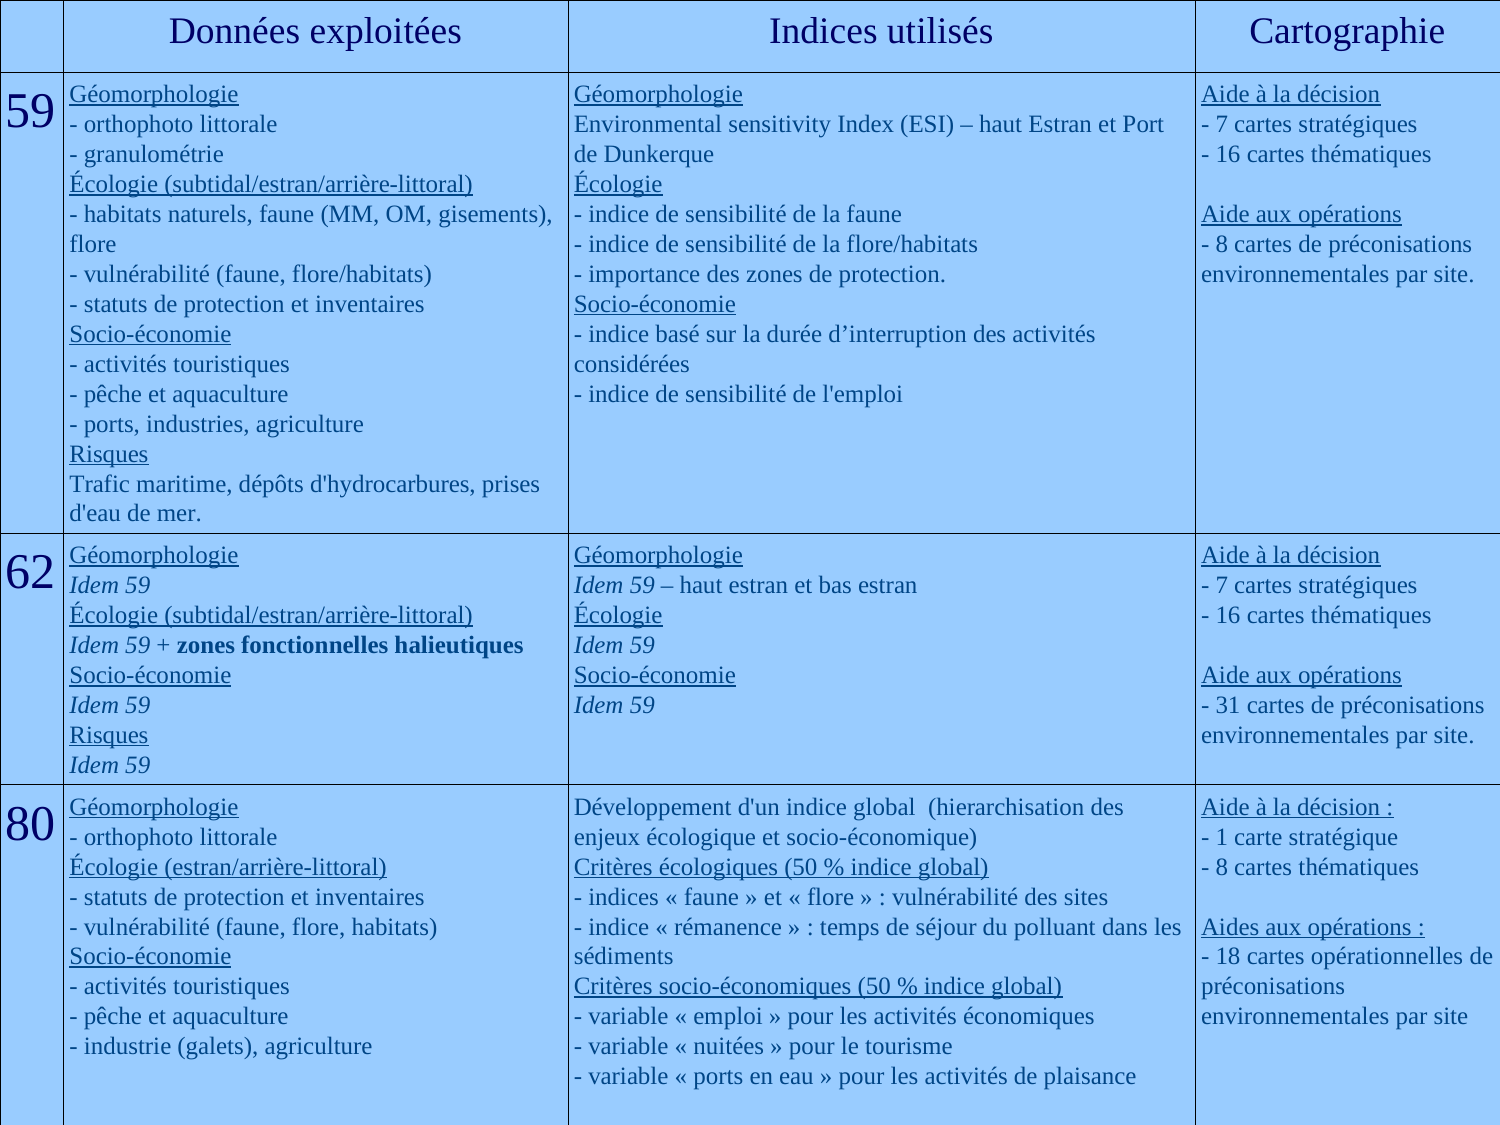

| | Données exploitées | Indices utilisés | Cartographie |
| --- | --- | --- | --- |
| 59 | Géomorphologie - orthophoto littorale - granulométrie Écologie (subtidal/estran/arrière-littoral) - habitats naturels, faune (MM, OM, gisements), flore - vulnérabilité (faune, flore/habitats) - statuts de protection et inventaires Socio-économie - activités touristiques - pêche et aquaculture - ports, industries, agriculture Risques Trafic maritime, dépôts d'hydrocarbures, prises d'eau de mer. | Géomorphologie Environmental sensitivity Index (ESI) – haut Estran et Port de Dunkerque Écologie - indice de sensibilité de la faune - indice de sensibilité de la flore/habitats - importance des zones de protection. Socio-économie - indice basé sur la durée d’interruption des activités considérées - indice de sensibilité de l'emploi | Aide à la décision - 7 cartes stratégiques - 16 cartes thématiques Aide aux opérations - 8 cartes de préconisations environnementales par site. |
| 62 | Géomorphologie Idem 59 Écologie (subtidal/estran/arrière-littoral) Idem 59 + zones fonctionnelles halieutiques Socio-économie Idem 59 Risques Idem 59 | Géomorphologie Idem 59 – haut estran et bas estran Écologie Idem 59 Socio-économie Idem 59 | Aide à la décision - 7 cartes stratégiques - 16 cartes thématiques Aide aux opérations - 31 cartes de préconisations environnementales par site. |
| 80 | Géomorphologie - orthophoto littorale Écologie (estran/arrière-littoral) - statuts de protection et inventaires - vulnérabilité (faune, flore, habitats) Socio-économie - activités touristiques - pêche et aquaculture - industrie (galets), agriculture | Développement d'un indice global (hierarchisation des enjeux écologique et socio-économique) Critères écologiques (50 % indice global) - indices « faune » et « flore » : vulnérabilité des sites - indice « rémanence » : temps de séjour du polluant dans les sédiments Critères socio-économiques (50 % indice global) - variable « emploi » pour les activités économiques - variable « nuitées » pour le tourisme - variable « ports en eau » pour les activités de plaisance | Aide à la décision : - 1 carte stratégique - 8 cartes thématiques Aides aux opérations : - 18 cartes opérationnelles de préconisations environnementales par site |
22